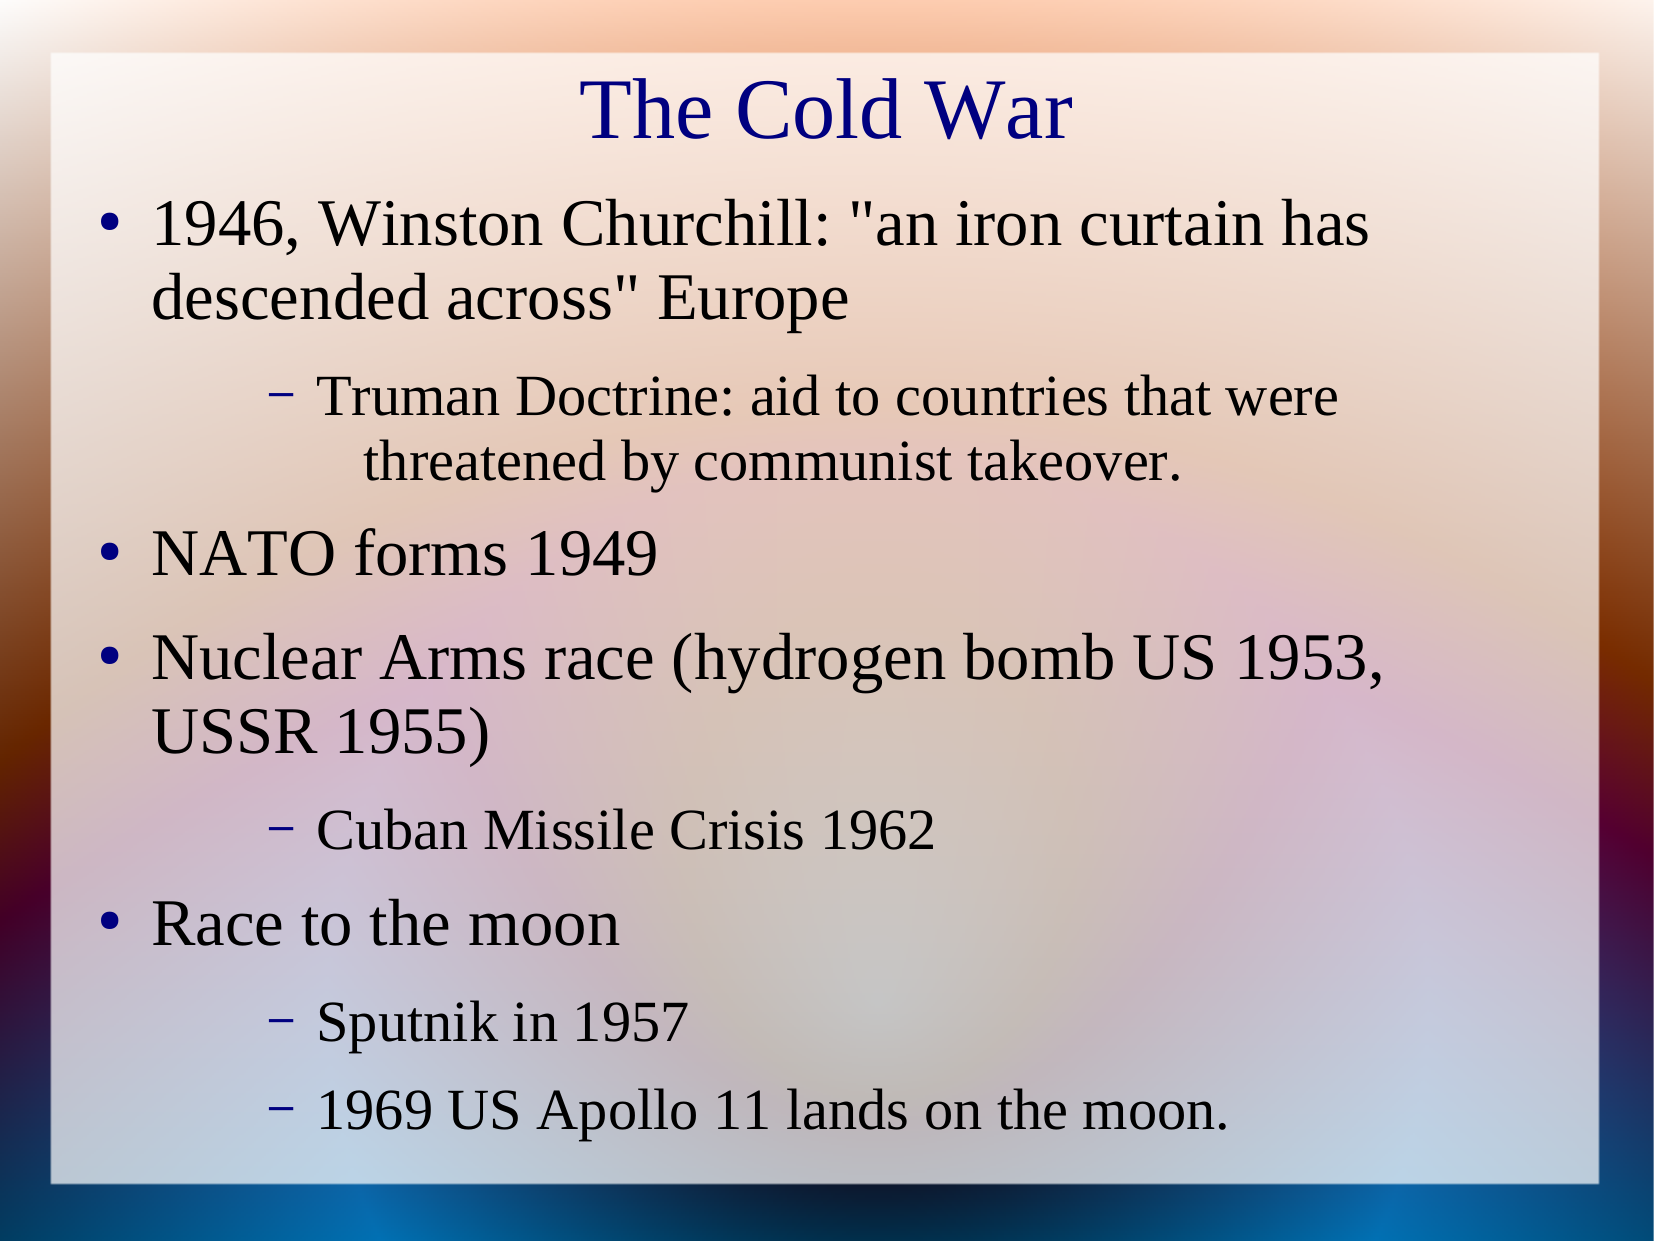

# The Cold War
1946, Winston Churchill: "an iron curtain has descended across" Europe
Truman Doctrine: aid to countries that were threatened by communist takeover.
NATO forms 1949
Nuclear Arms race (hydrogen bomb US 1953, USSR 1955)
Cuban Missile Crisis 1962
Race to the moon
Sputnik in 1957
1969 US Apollo 11 lands on the moon.